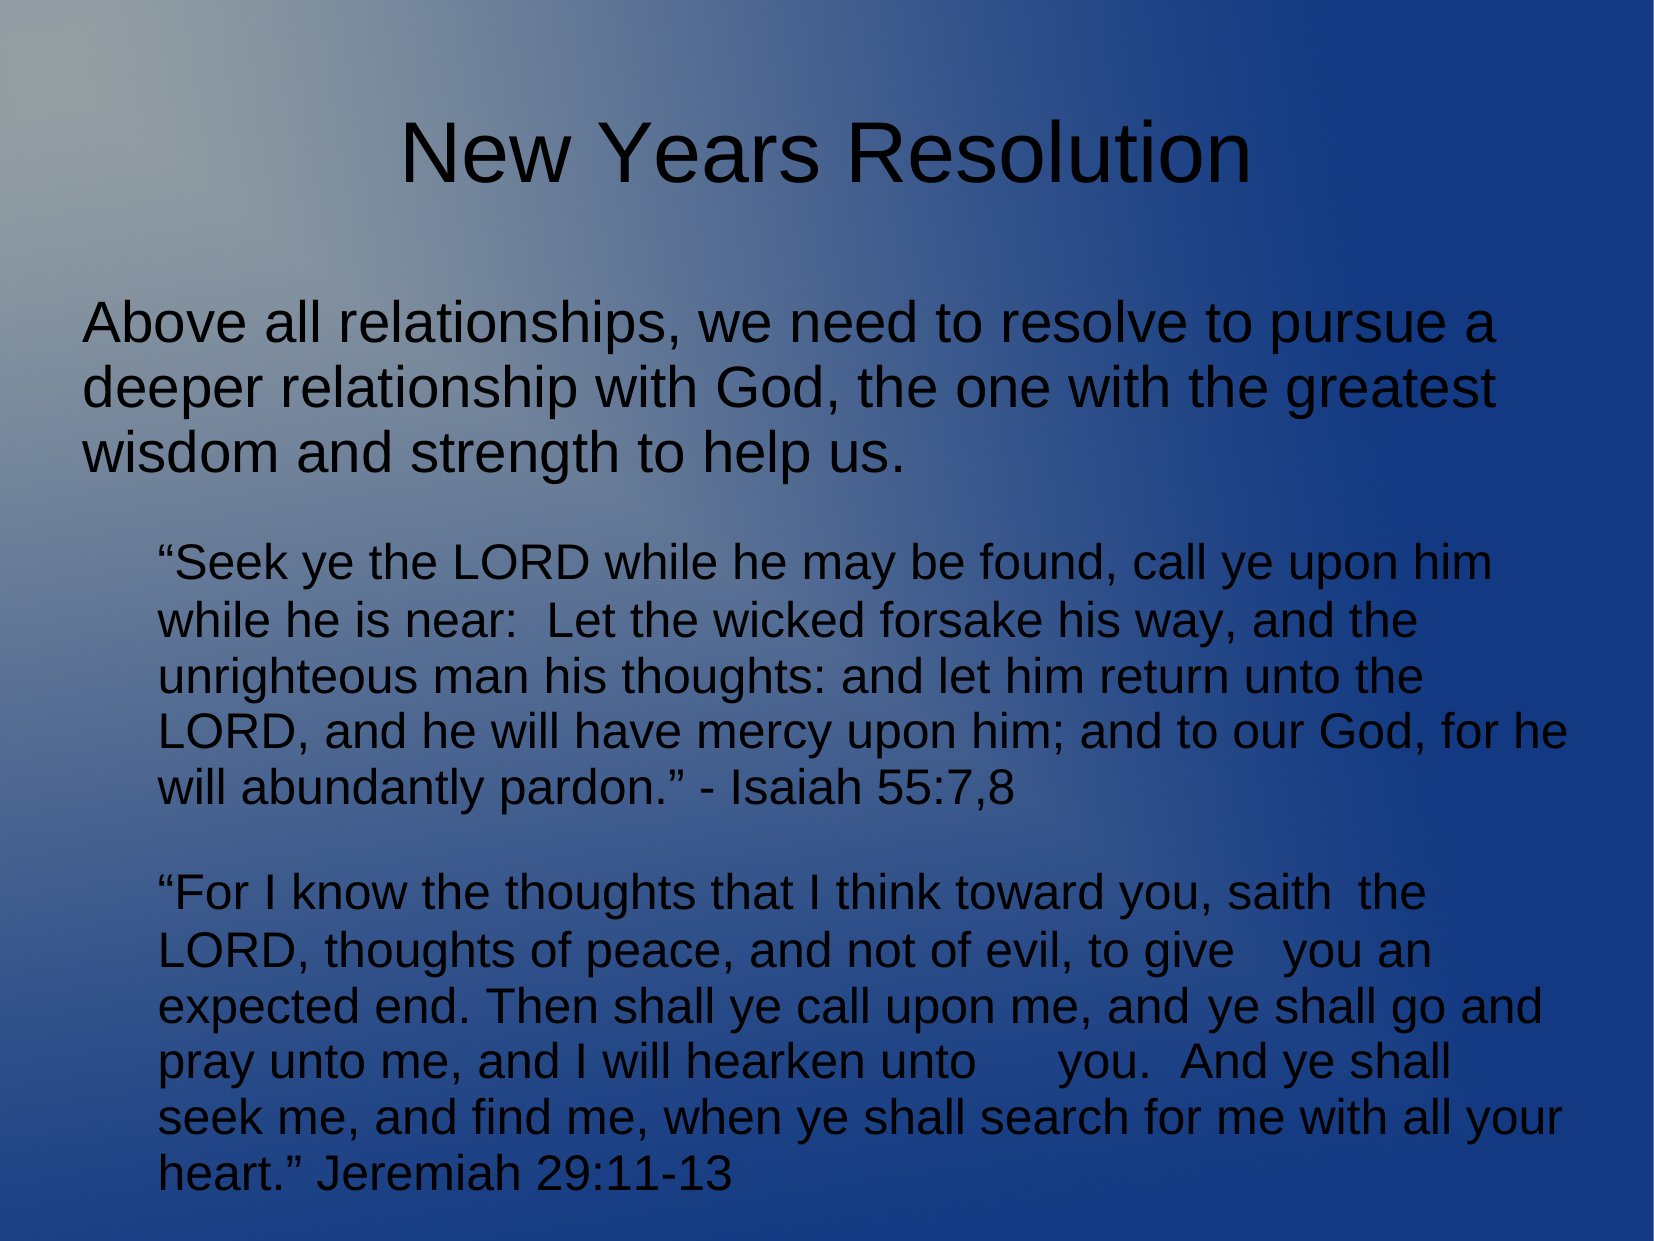

# New Years Resolution
Above all relationships, we need to resolve to pursue a deeper relationship with God, the one with the greatest wisdom and strength to help us.
	“Seek ye the LORD while he may be found, call ye upon him 	while he is near: Let the wicked forsake his way, and the 		unrighteous man his thoughts: and let him return unto the 		LORD, and he will have mercy upon him; and to our God, for he 	will abundantly pardon.” - Isaiah 55:7,8
	“For I know the thoughts that I think toward you, saith 	the 		LORD, thoughts of peace, and not of evil, to give 	you an 		expected end. Then shall ye call upon me, and 	ye shall go and 	pray unto me, and I will hearken unto 	you. And ye shall 		seek me, and find me, when ye shall search for me with all your 	heart.” Jeremiah 29:11-13